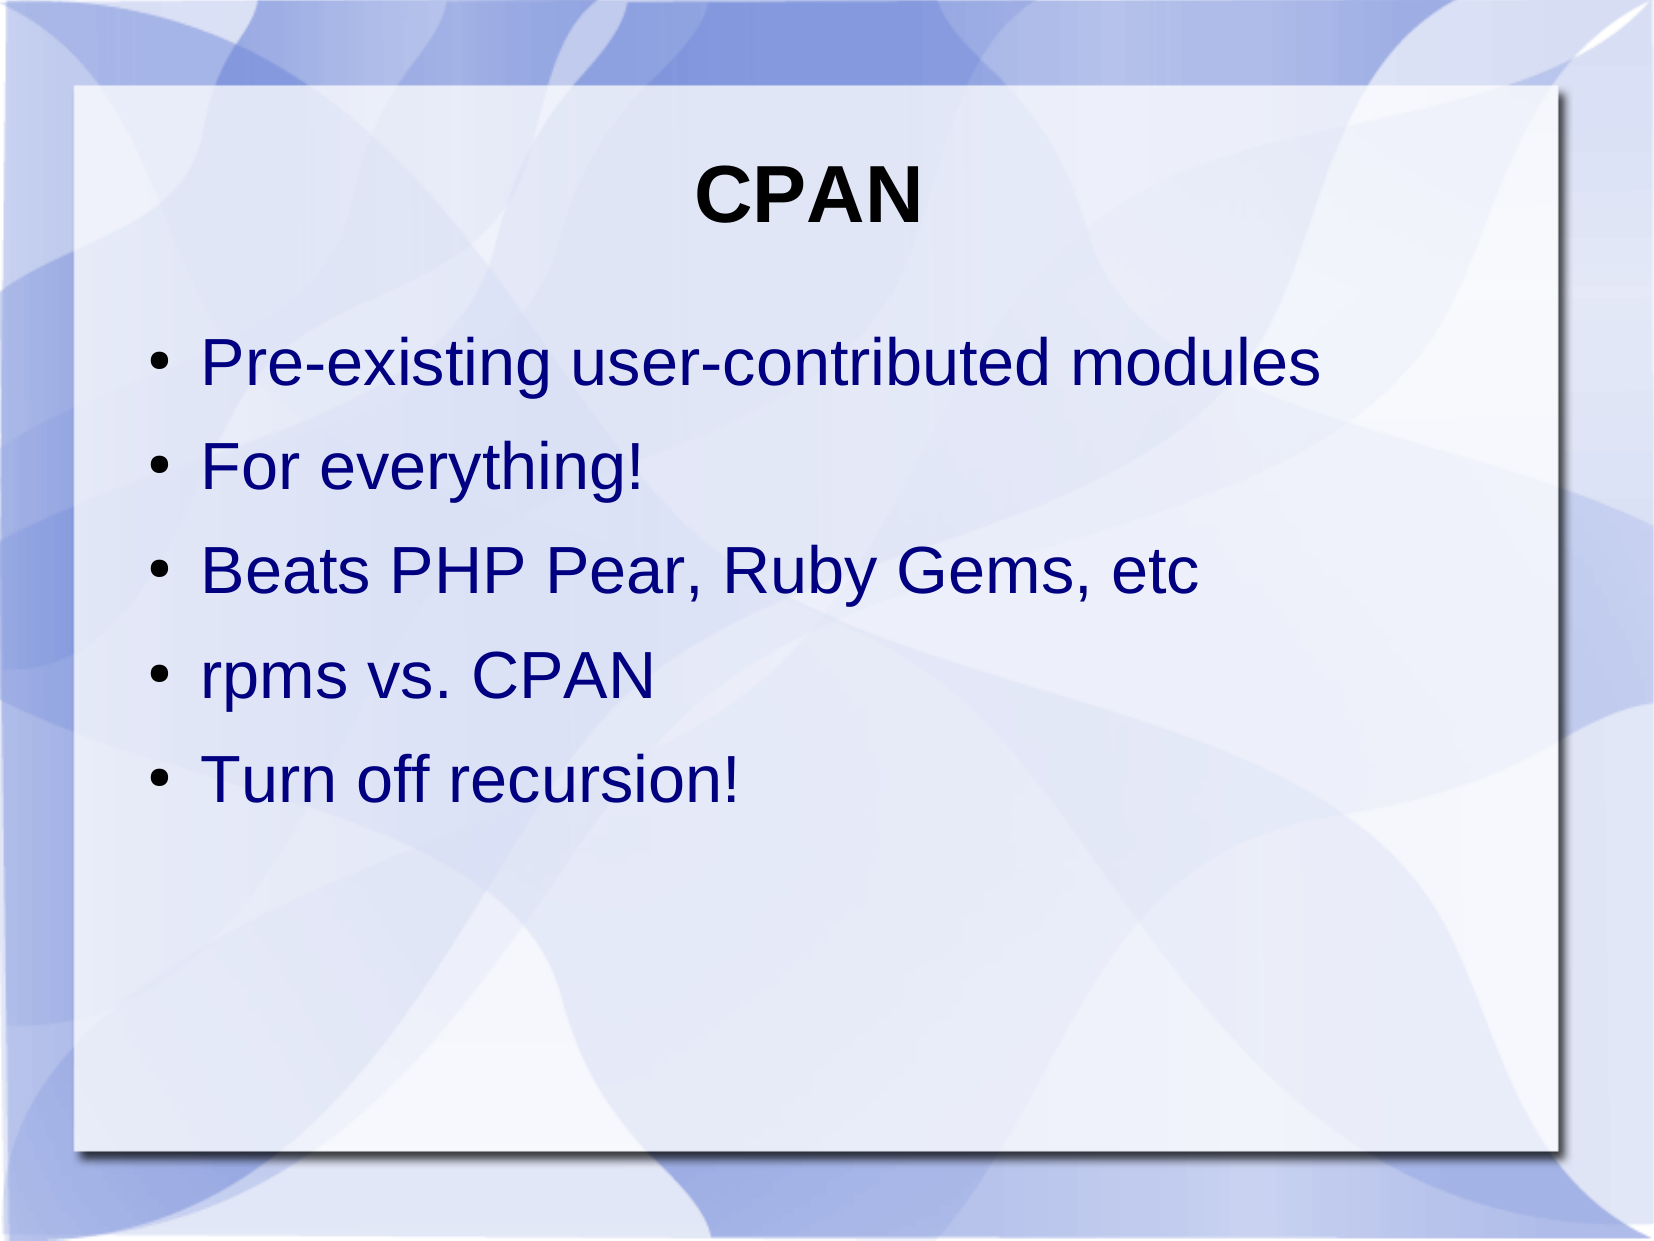

# CPAN
Pre-existing user-contributed modules
For everything!
Beats PHP Pear, Ruby Gems, etc
rpms vs. CPAN
Turn off recursion!